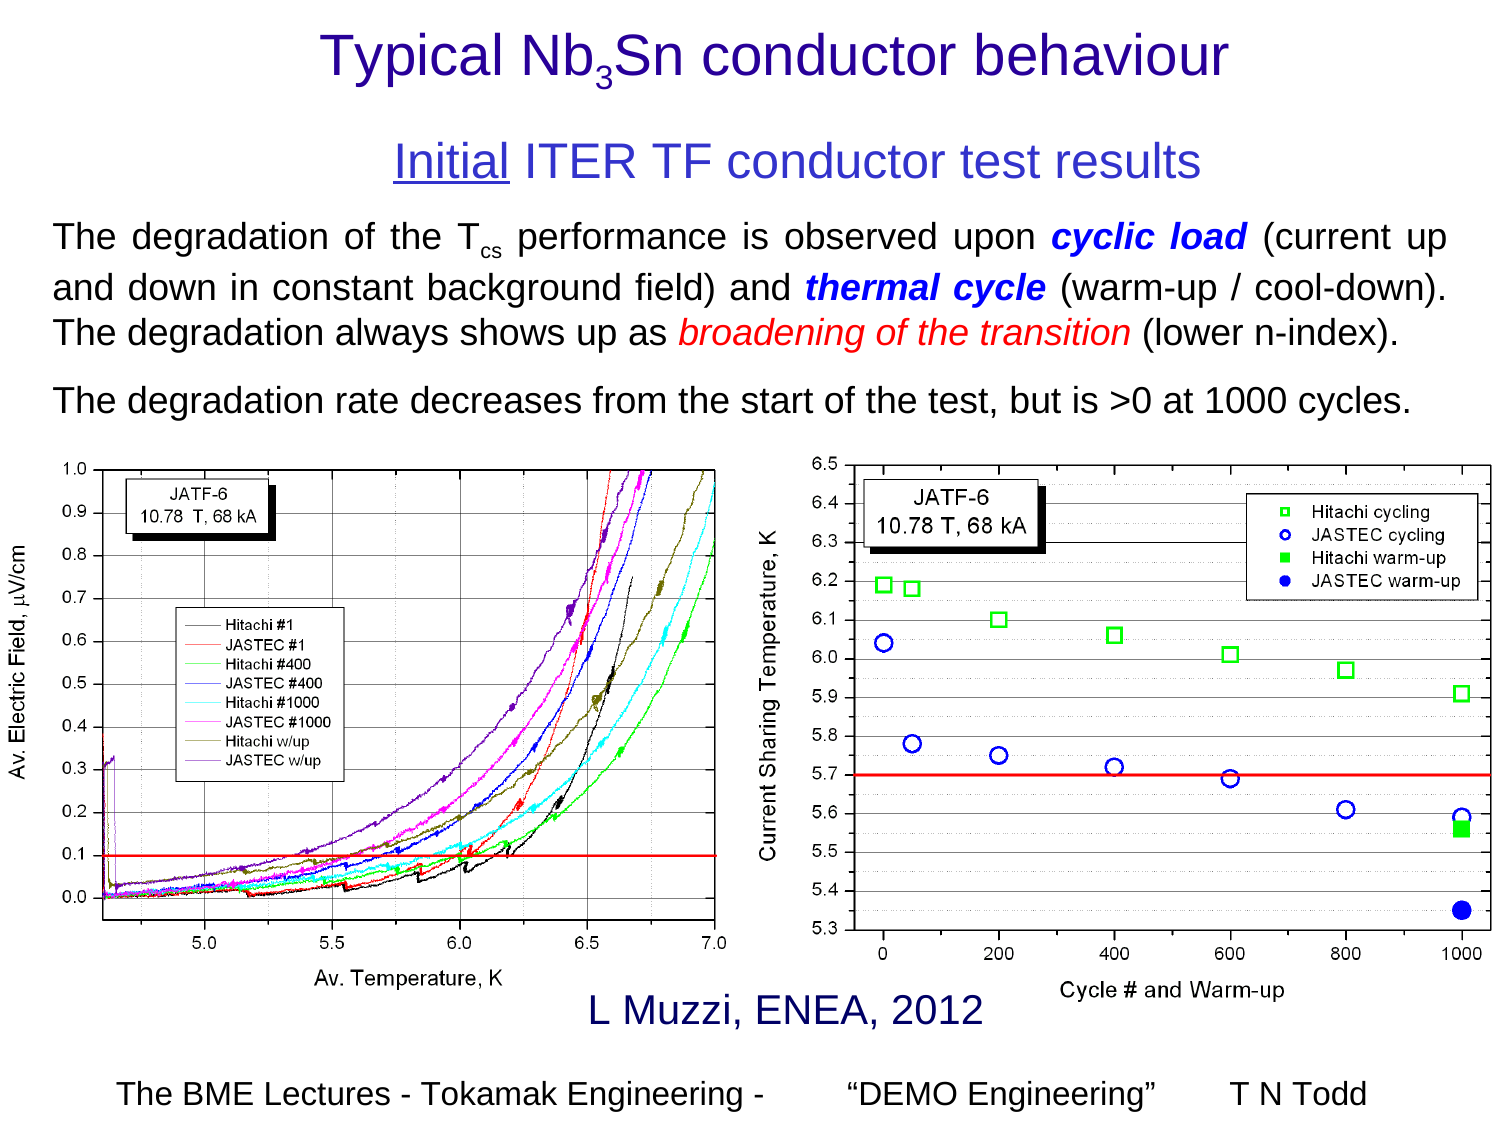

Typical Nb3Sn conductor behaviour
Initial ITER TF conductor test results
The degradation of the Tcs performance is observed upon cyclic load (current up and down in constant background field) and thermal cycle (warm-up / cool-down). The degradation always shows up as broadening of the transition (lower n-index).
The degradation rate decreases from the start of the test, but is >0 at 1000 cycles.
L Muzzi, ENEA, 2012